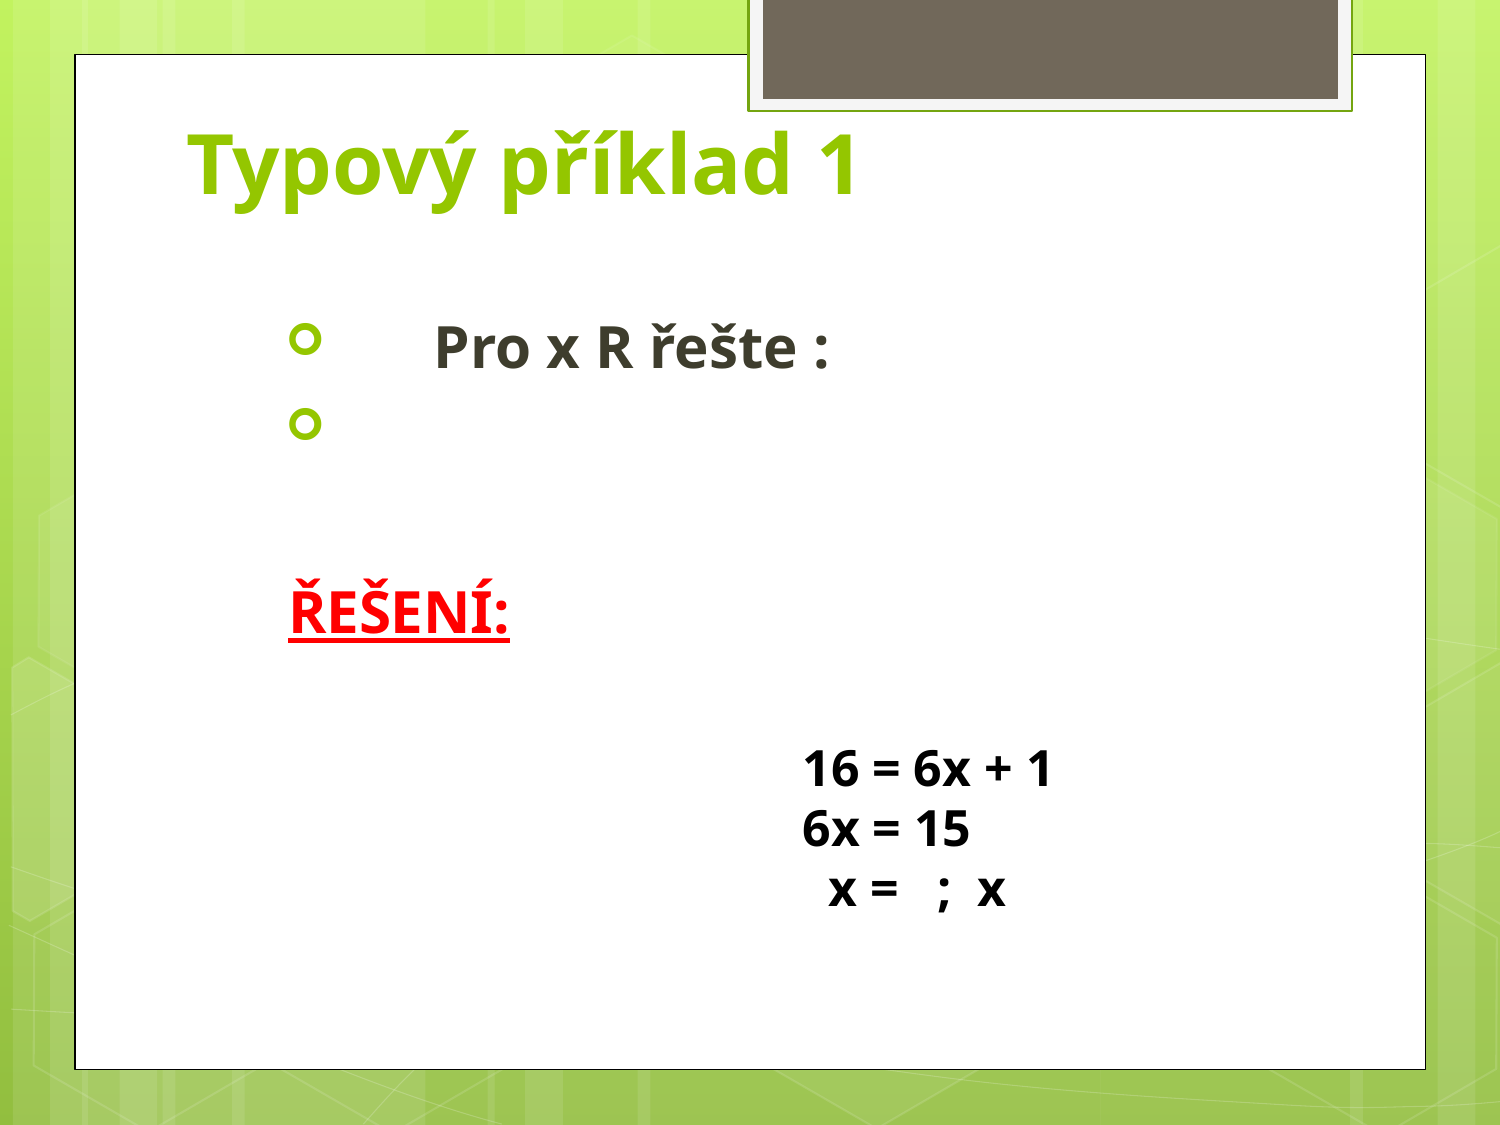

# Typový příklad 1
 Pro x R řešte :
ŘEŠENÍ:
 16 = 6x + 1
 6x = 15
 x = ; x